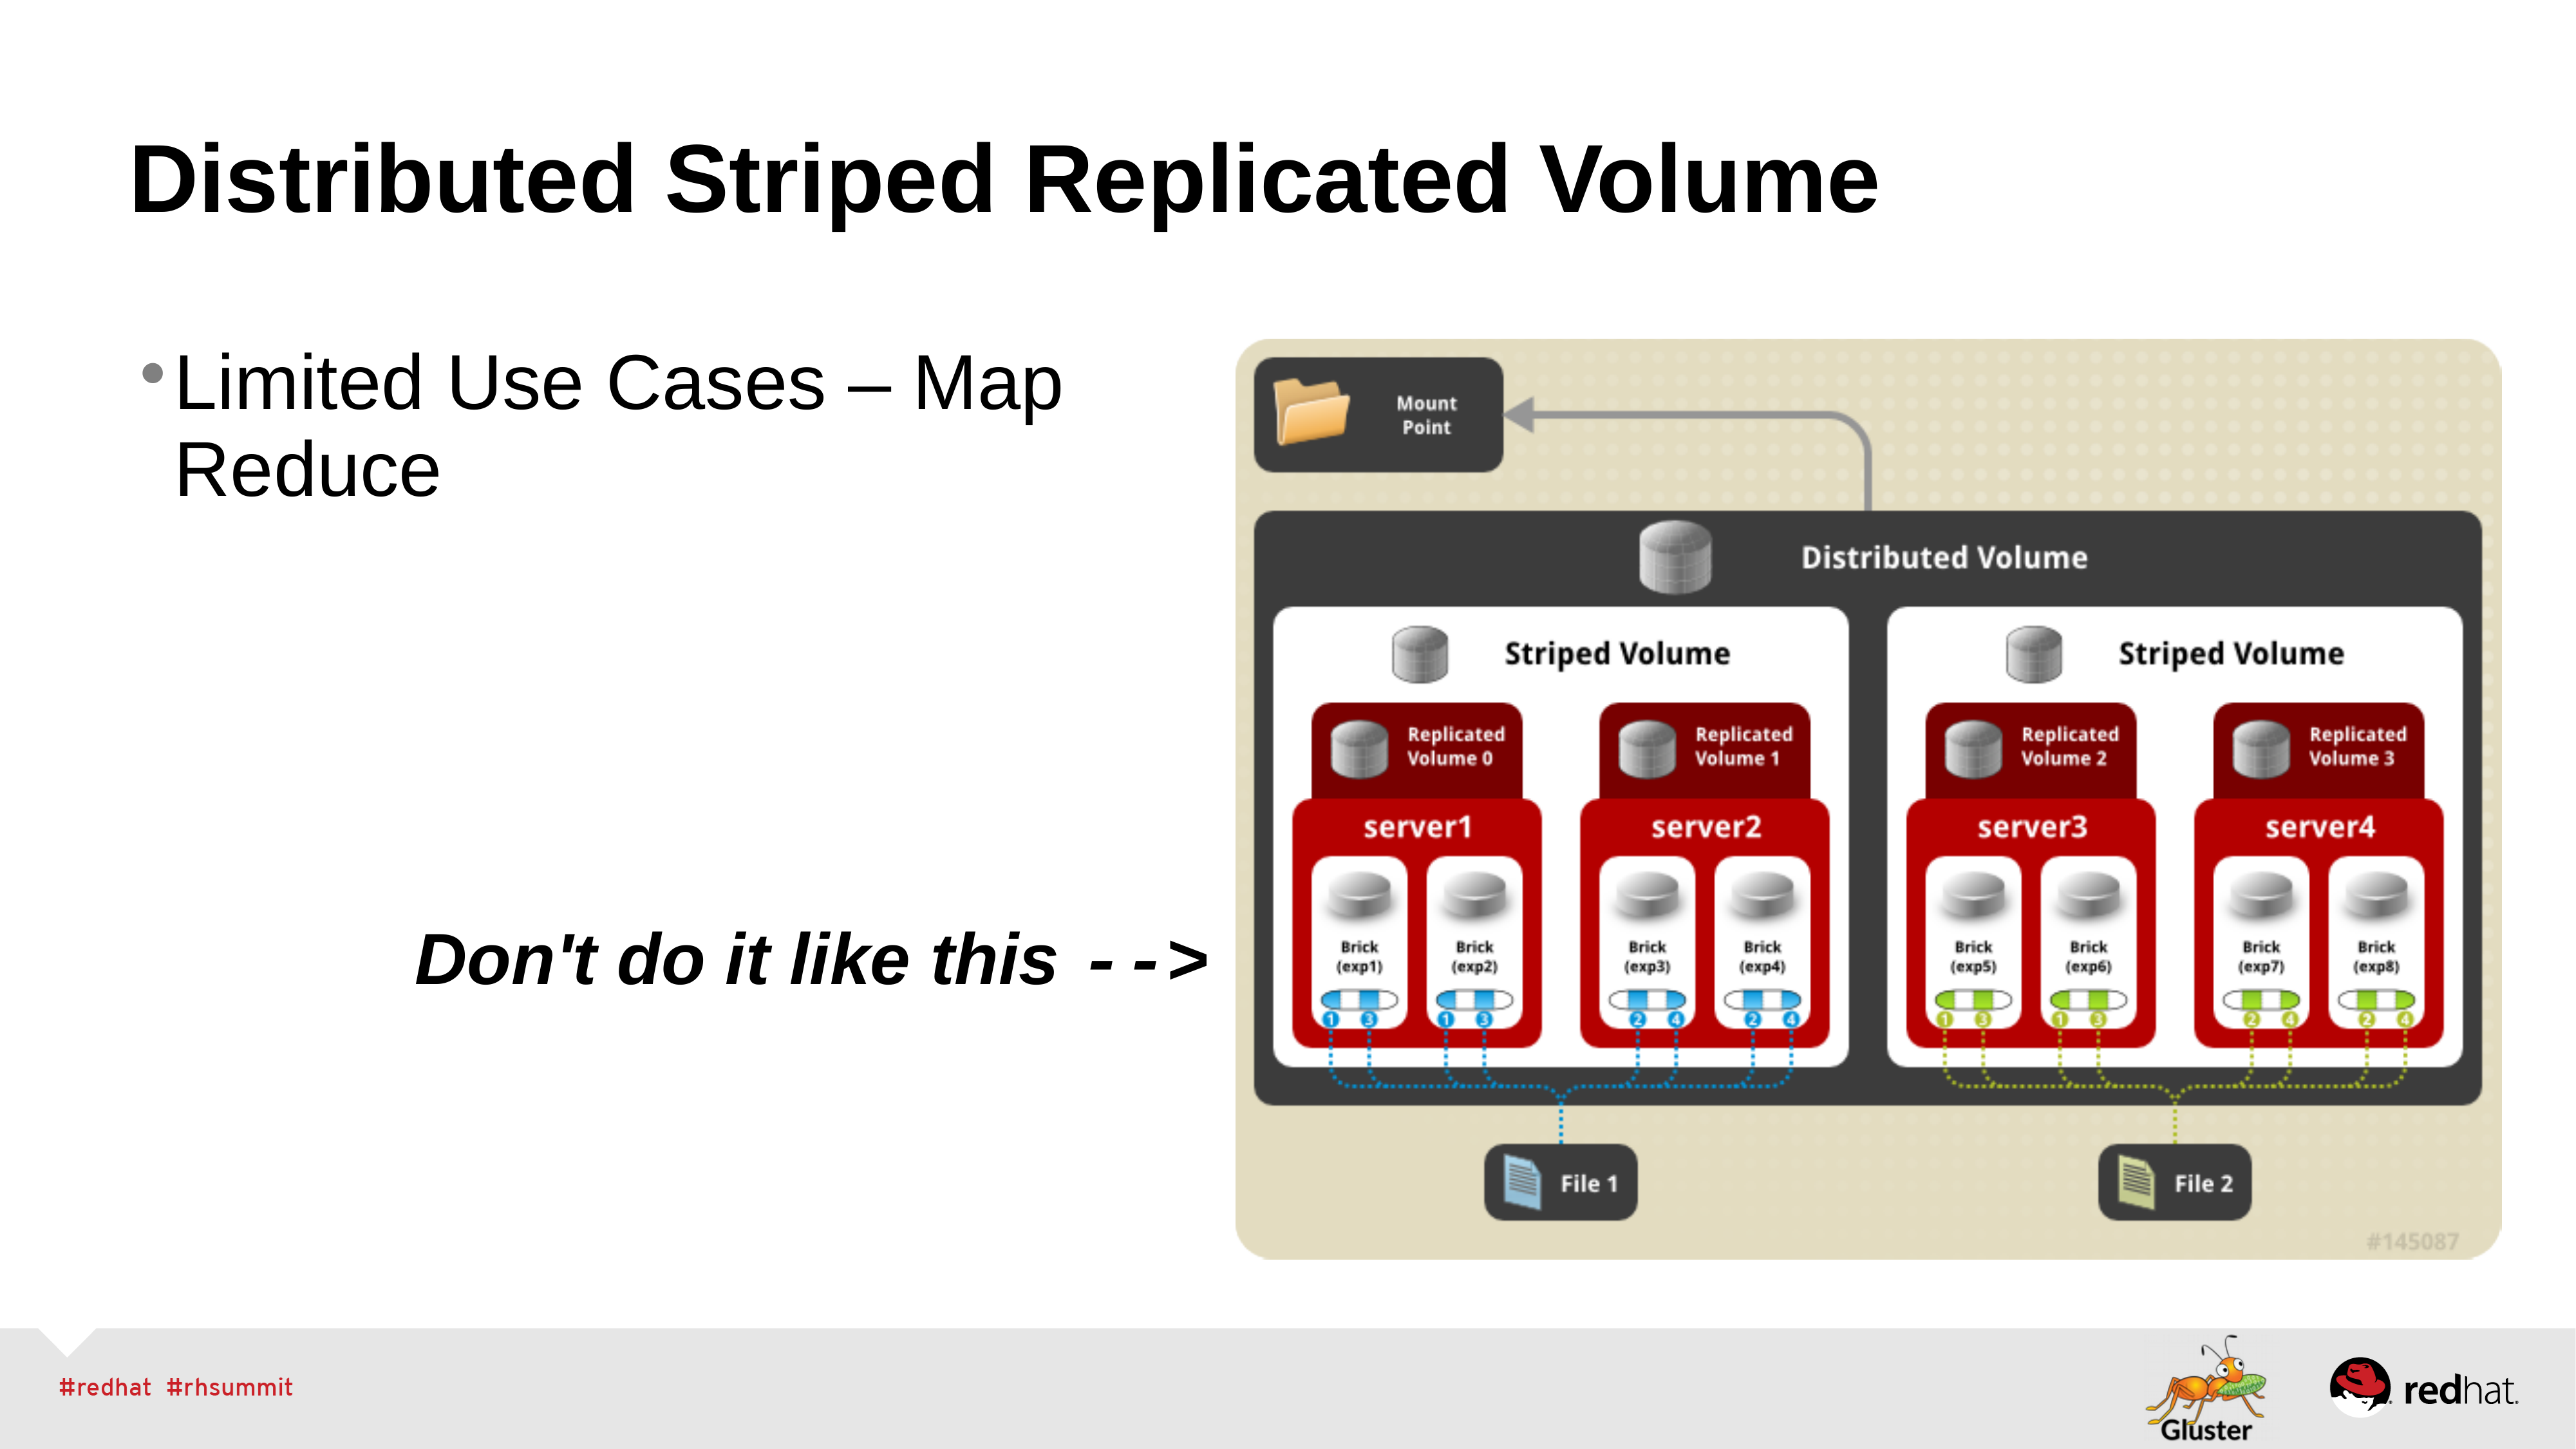

# Distributed Striped Replicated Volume
Limited Use Cases – Map Reduce
Don't do it like this -->